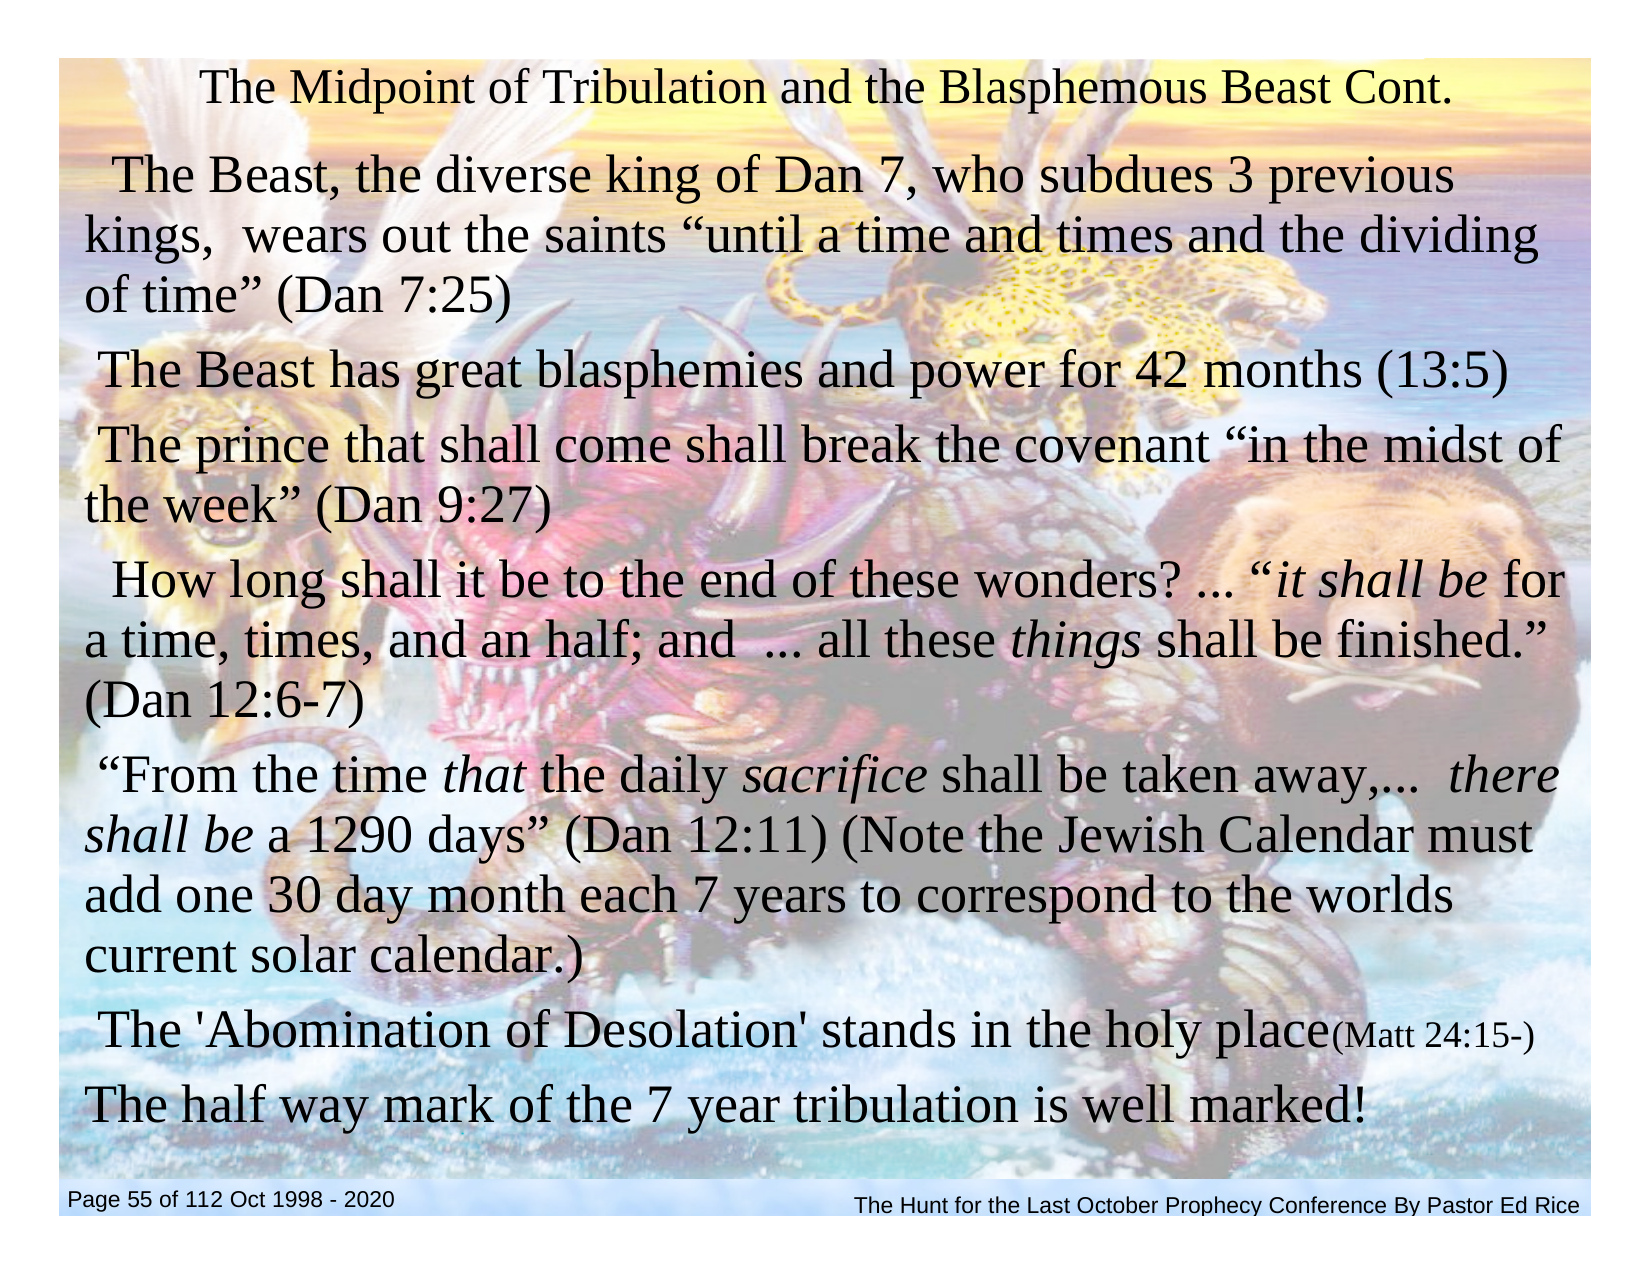

The Midpoint of Tribulation and the Blasphemous Beast Cont.
 The Beast, the diverse king of Dan 7, who subdues 3 previous kings, wears out the saints “until a time and times and the dividing of time” (Dan 7:25)
 The Beast has great blasphemies and power for 42 months (13:5)
 The prince that shall come shall break the covenant “in the midst of the week” (Dan 9:27)
 How long shall it be to the end of these wonders? ... “it shall be for a time, times, and an half; and ... all these things shall be finished.” (Dan 12:6-7)
 “From the time that the daily sacrifice shall be taken away,... there shall be a 1290 days” (Dan 12:11) (Note the Jewish Calendar must add one 30 day month each 7 years to correspond to the worlds current solar calendar.)
 The 'Abomination of Desolation' stands in the holy place(Matt 24:15-)
The half way mark of the 7 year tribulation is well marked!